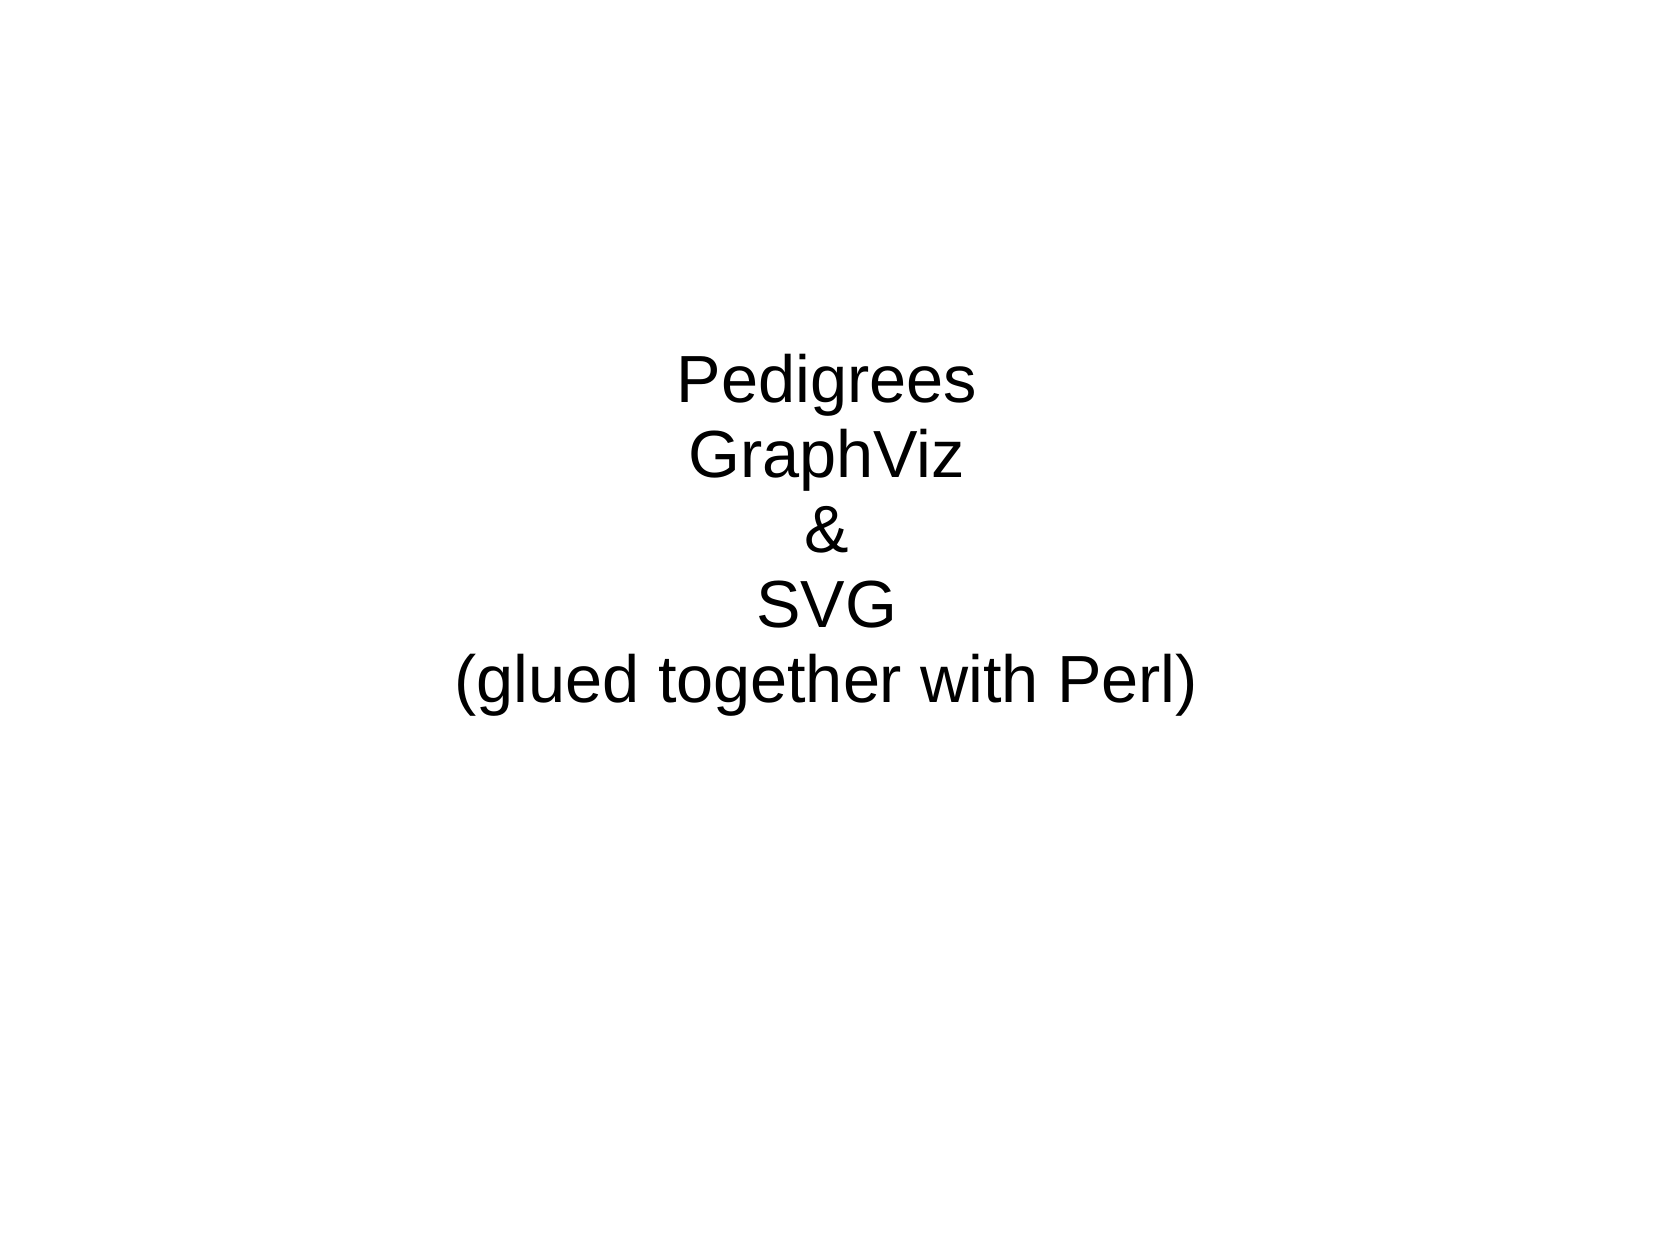

# Pedigrees GraphViz & SVG
(glued together with Perl)